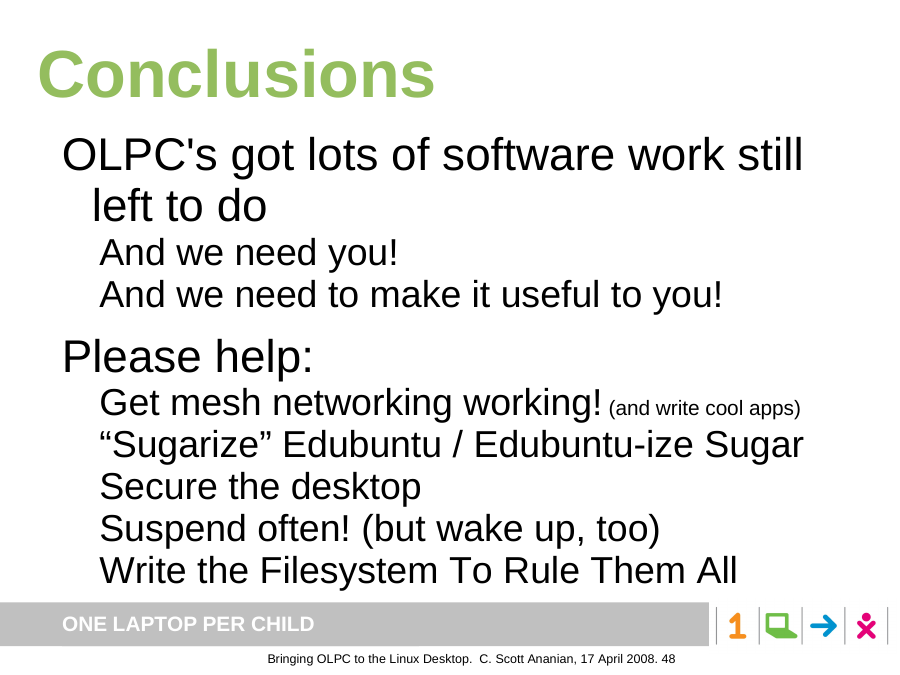

# Conclusions
OLPC's got lots of software work still left to do
And we need you!
And we need to make it useful to you!
Please help:
Get mesh networking working! (and write cool apps)
“Sugarize” Edubuntu / Edubuntu-ize Sugar
Secure the desktop
Suspend often! (but wake up, too)
Write the Filesystem To Rule Them All